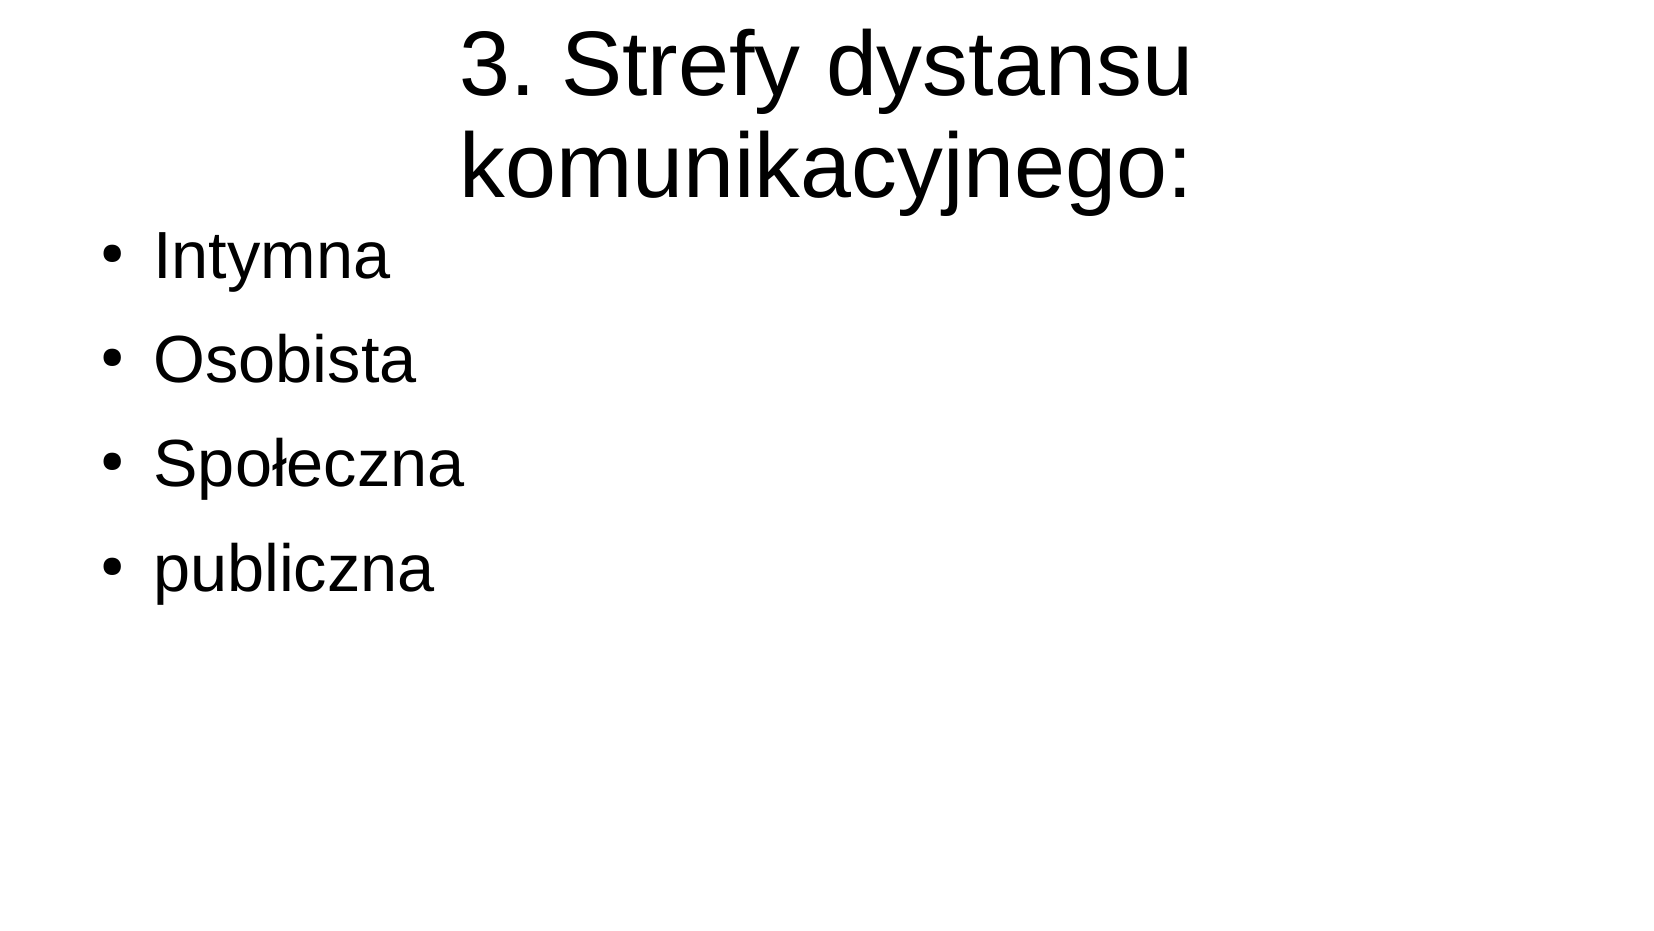

# 3. Strefy dystansu komunikacyjnego:
Intymna
Osobista
Społeczna
publiczna